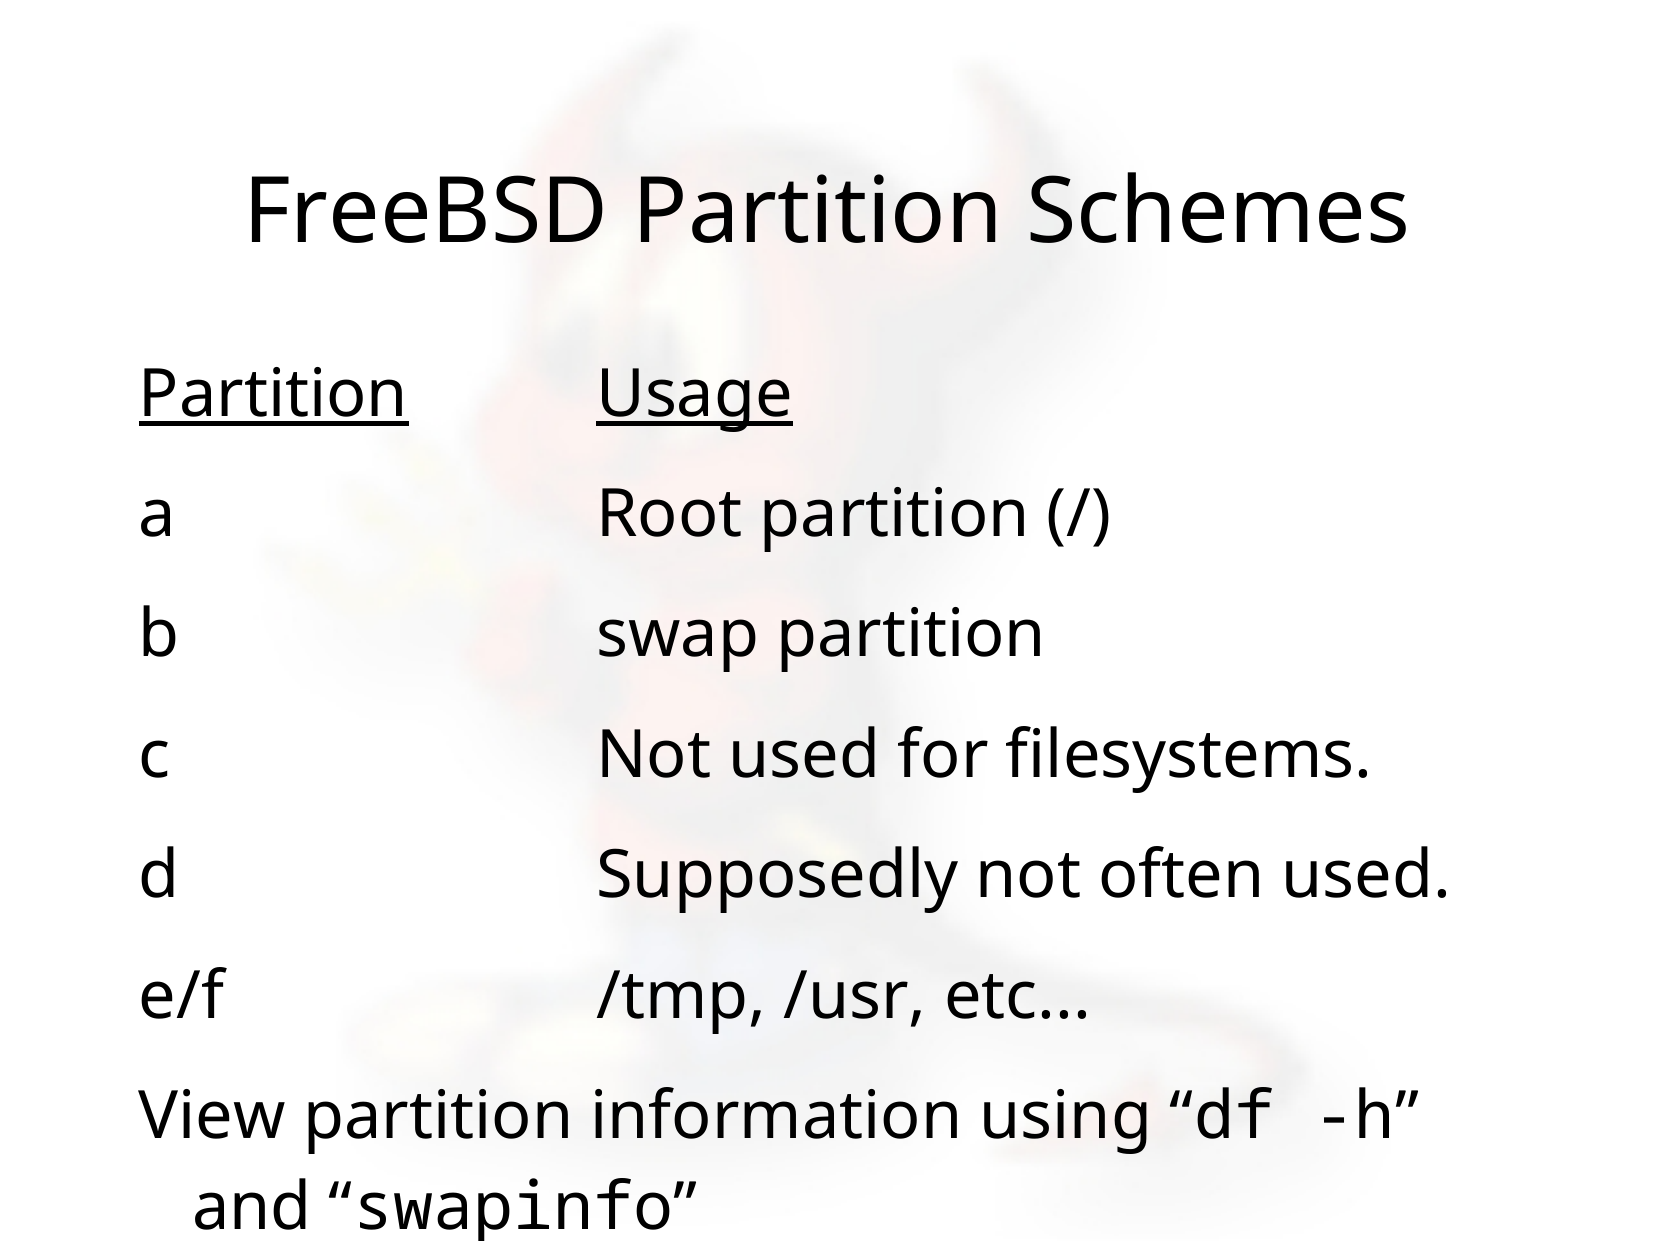

# FreeBSD Partition Schemes
Partition		Usage
a					Root partition (/)
b					swap partition
c					Not used for filesystems.
d					Supposedly not often used.
e/f				/tmp, /usr, etc...
View partition information using “df -h” and “swapinfo”